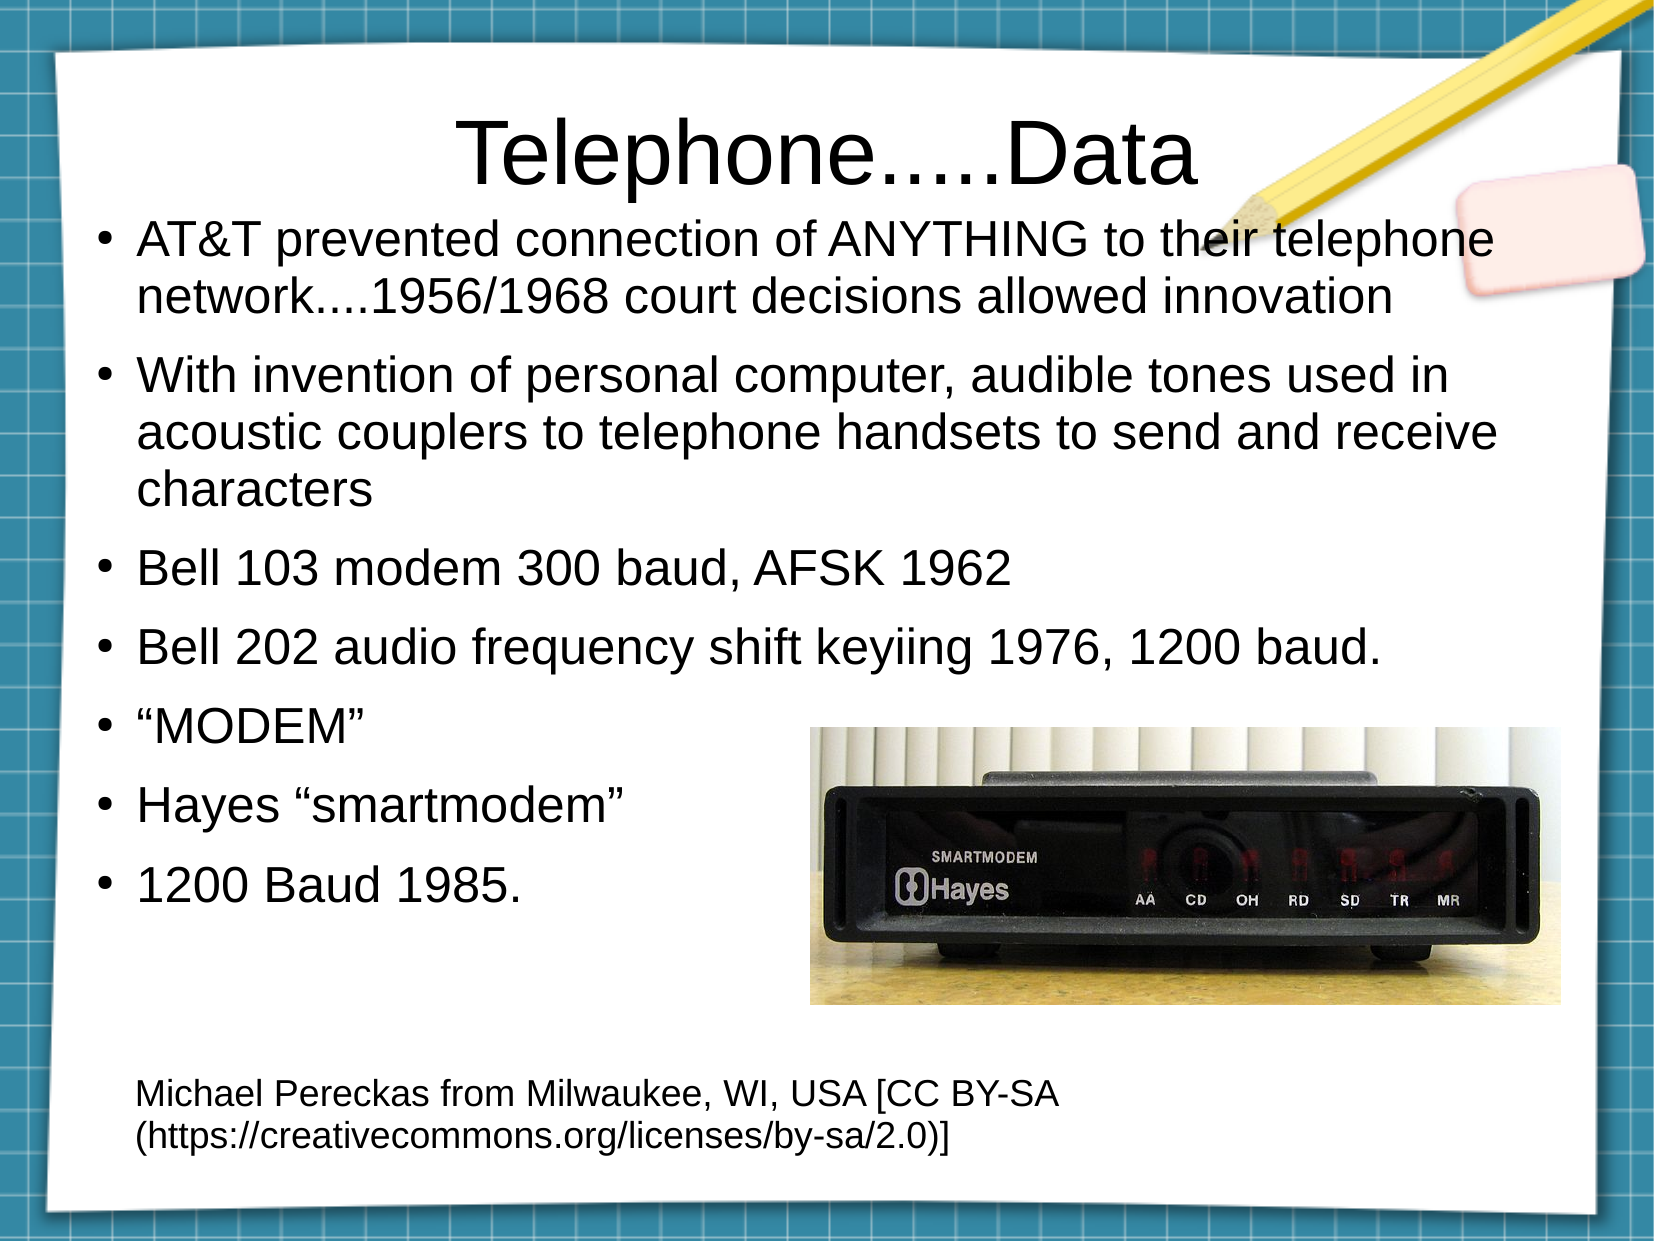

# Telephone.....Data
AT&T prevented connection of ANYTHING to their telephone network....1956/1968 court decisions allowed innovation
With invention of personal computer, audible tones used in acoustic couplers to telephone handsets to send and receive characters
Bell 103 modem 300 baud, AFSK 1962
Bell 202 audio frequency shift keyiing 1976, 1200 baud.
“MODEM”
Hayes “smartmodem”
1200 Baud 1985.
Michael Pereckas from Milwaukee, WI, USA [CC BY-SA (https://creativecommons.org/licenses/by-sa/2.0)]